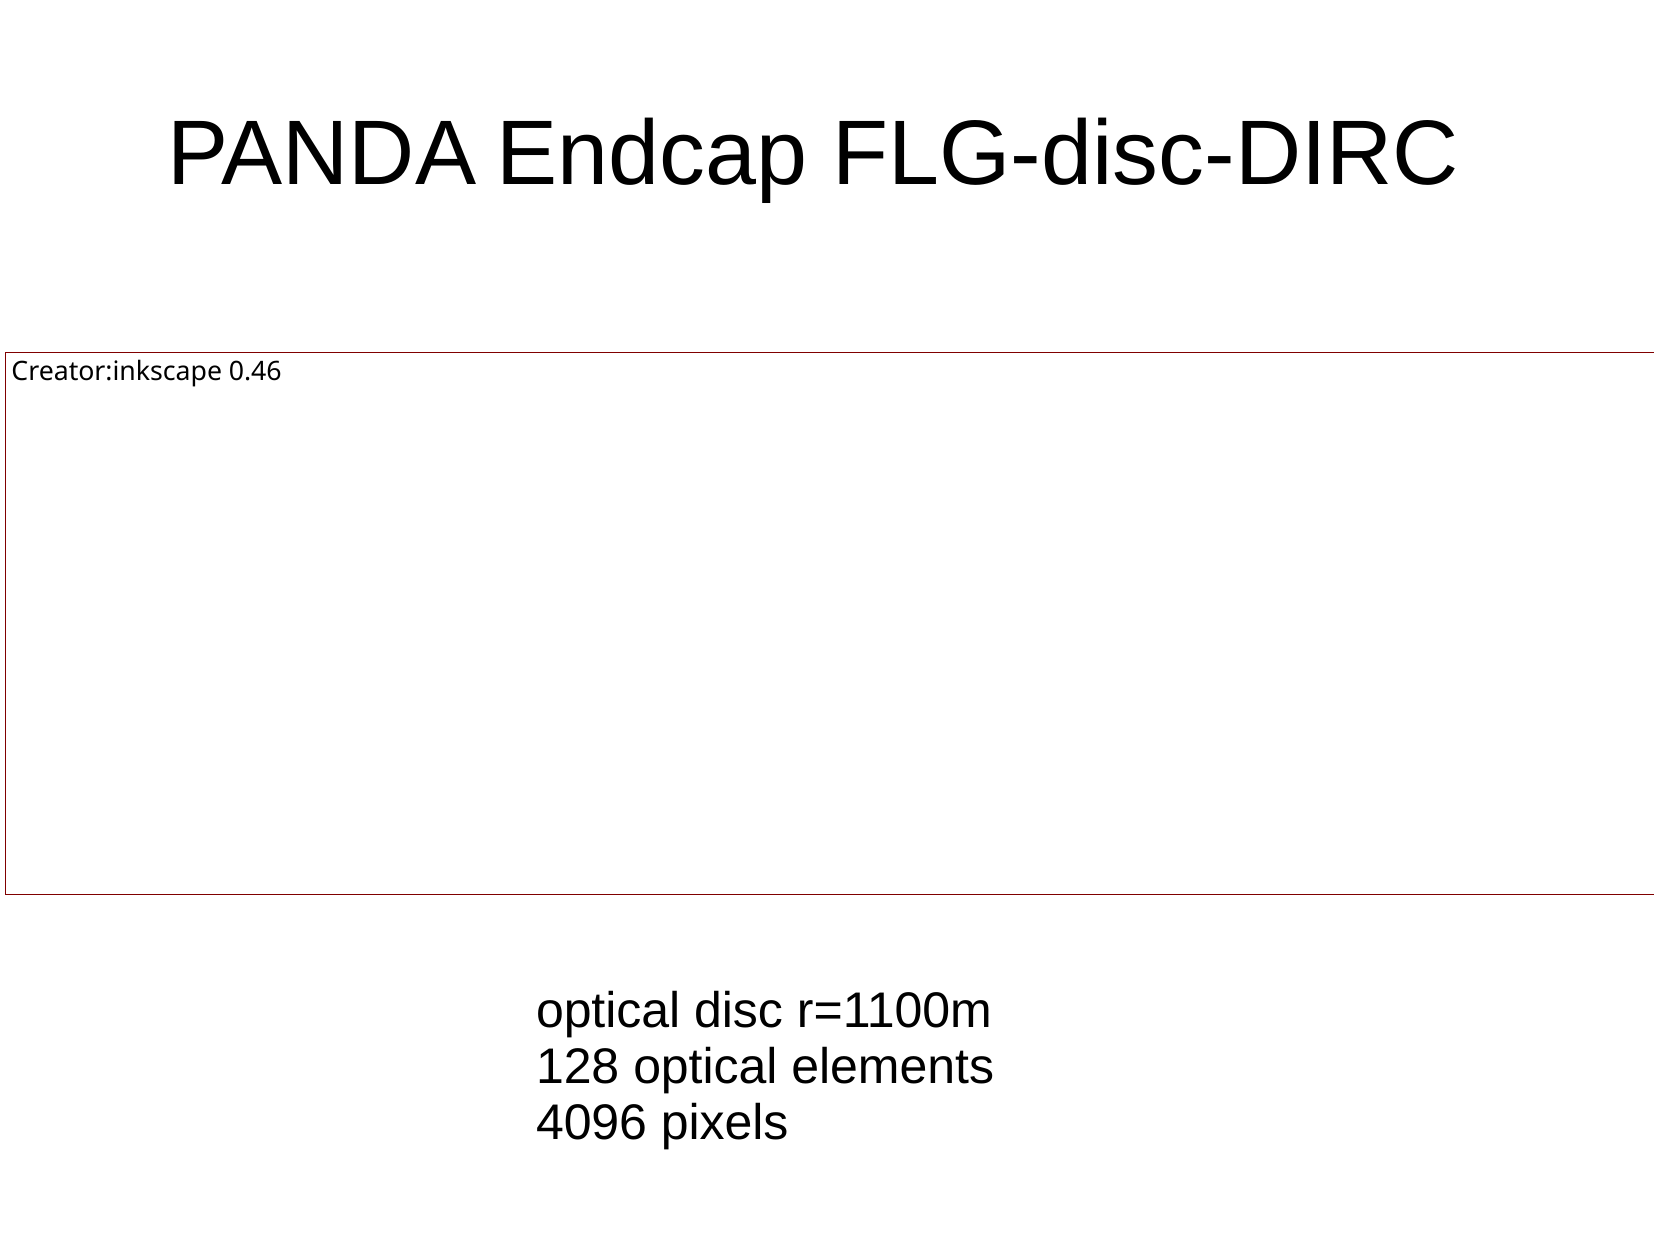

# PANDA Endcap FLG-disc-DIRC
optical disc r=1100m
128 optical elements
4096 pixels